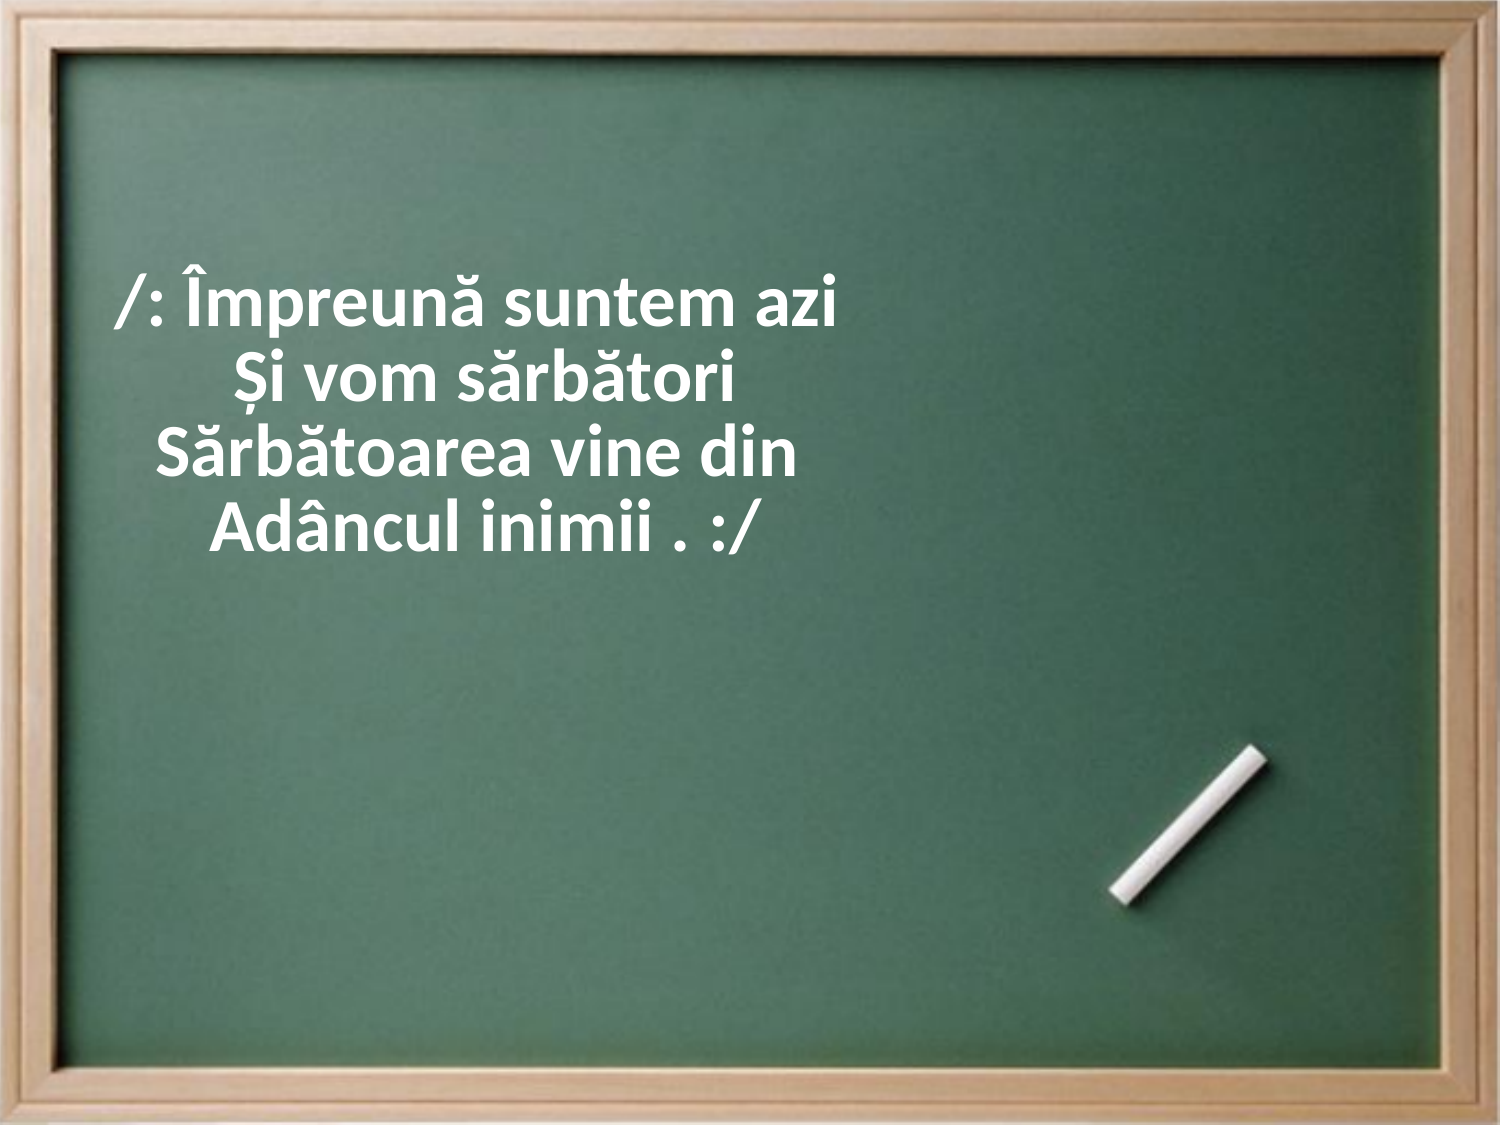

/: Împreună suntem azi
Şi vom sărbători
Sărbătoarea vine din
Adâncul inimii . :/